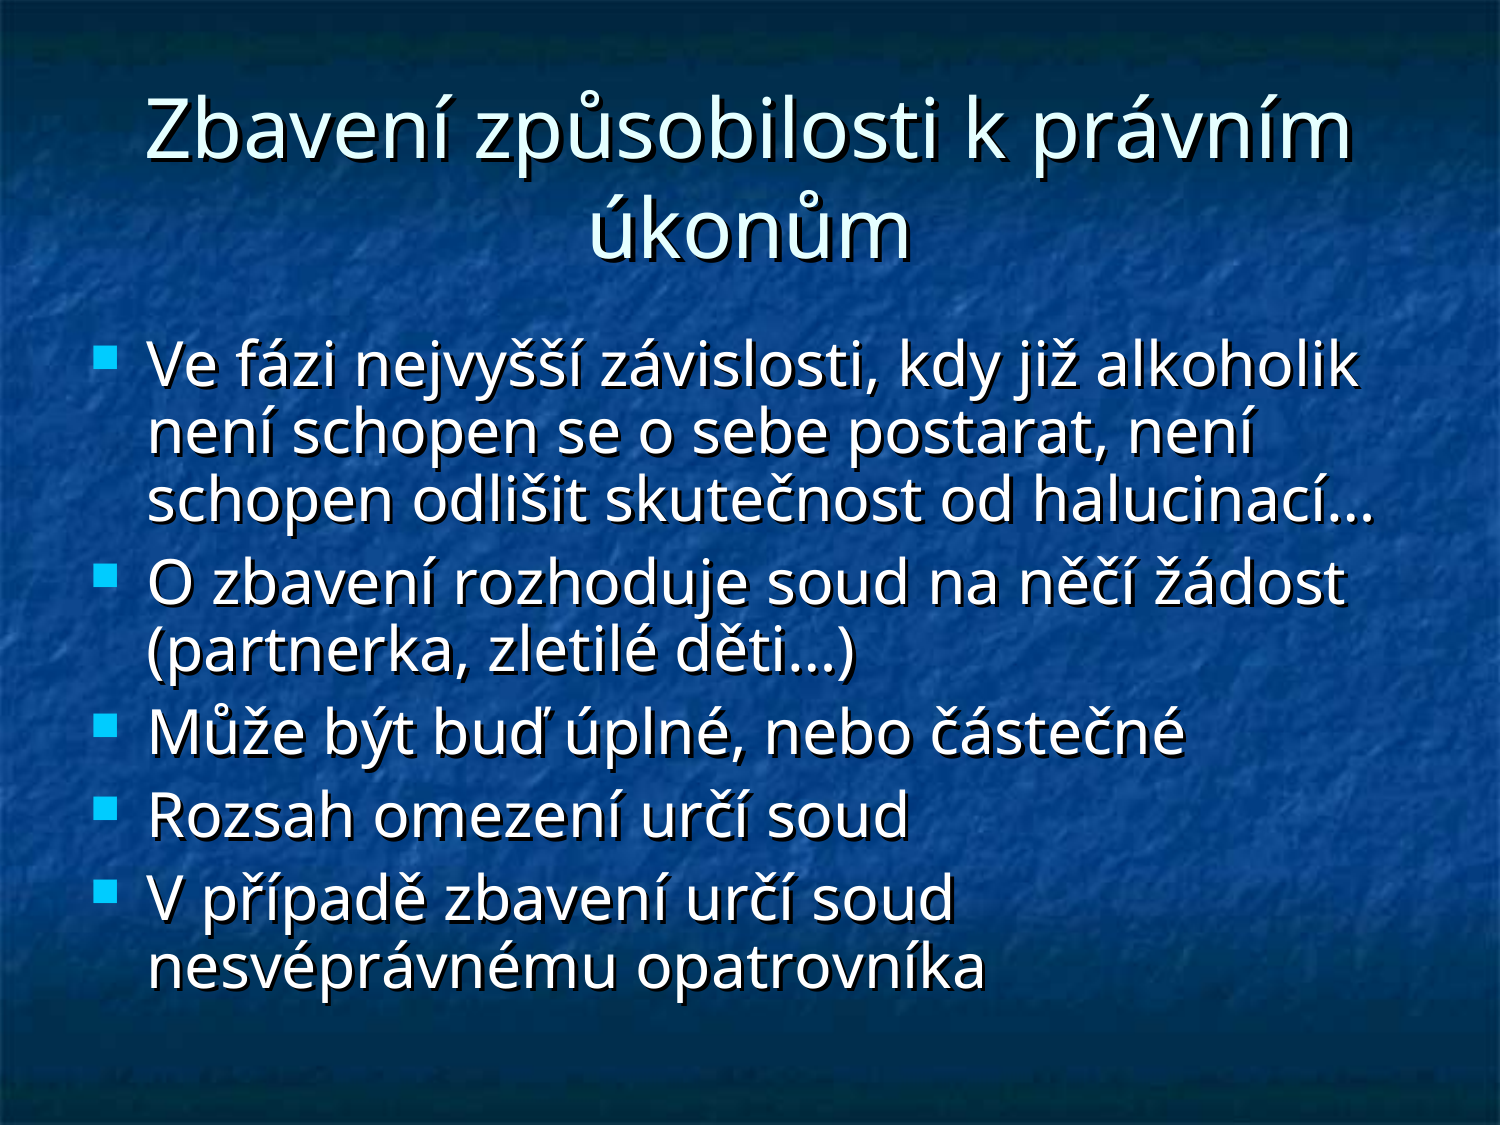

# Zbavení způsobilosti k právním úkonům
Ve fázi nejvyšší závislosti, kdy již alkoholik není schopen se o sebe postarat, není schopen odlišit skutečnost od halucinací…
O zbavení rozhoduje soud na něčí žádost (partnerka, zletilé děti…)
Může být buď úplné, nebo částečné
Rozsah omezení určí soud
V případě zbavení určí soud nesvéprávnému opatrovníka